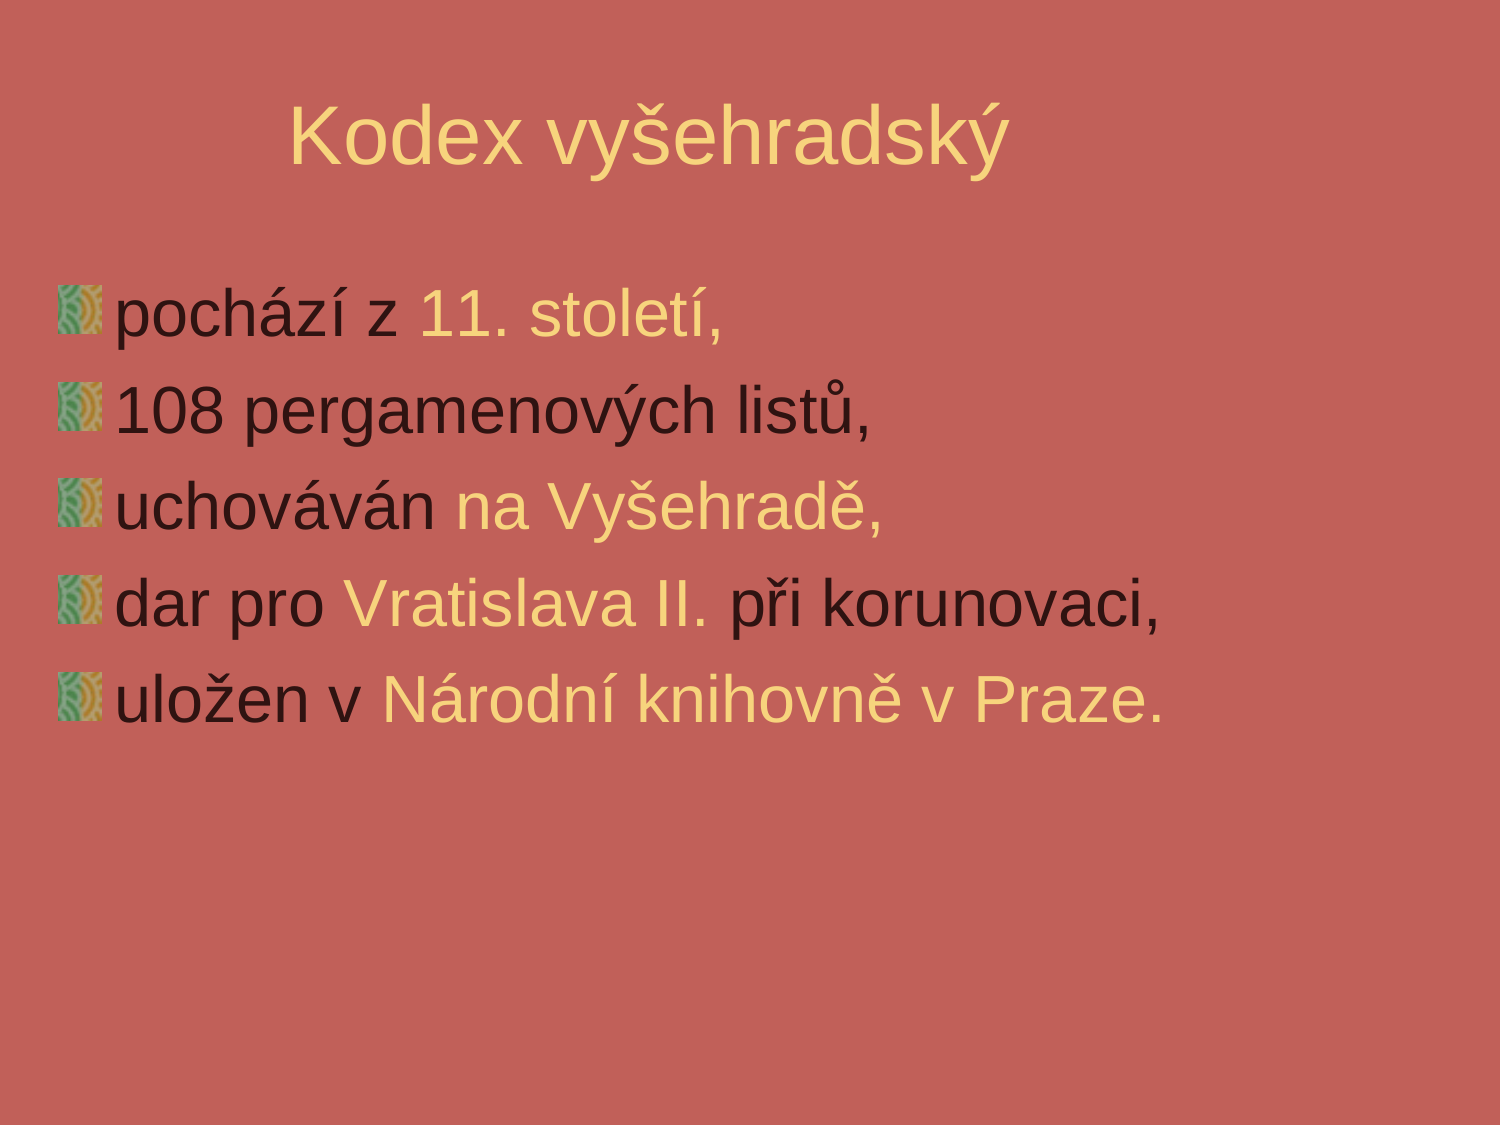

# Kodex vyšehradský
pochází z 11. století,
108 pergamenových listů,
uchováván na Vyšehradě,
dar pro Vratislava II. při korunovaci,
uložen v Národní knihovně v Praze.